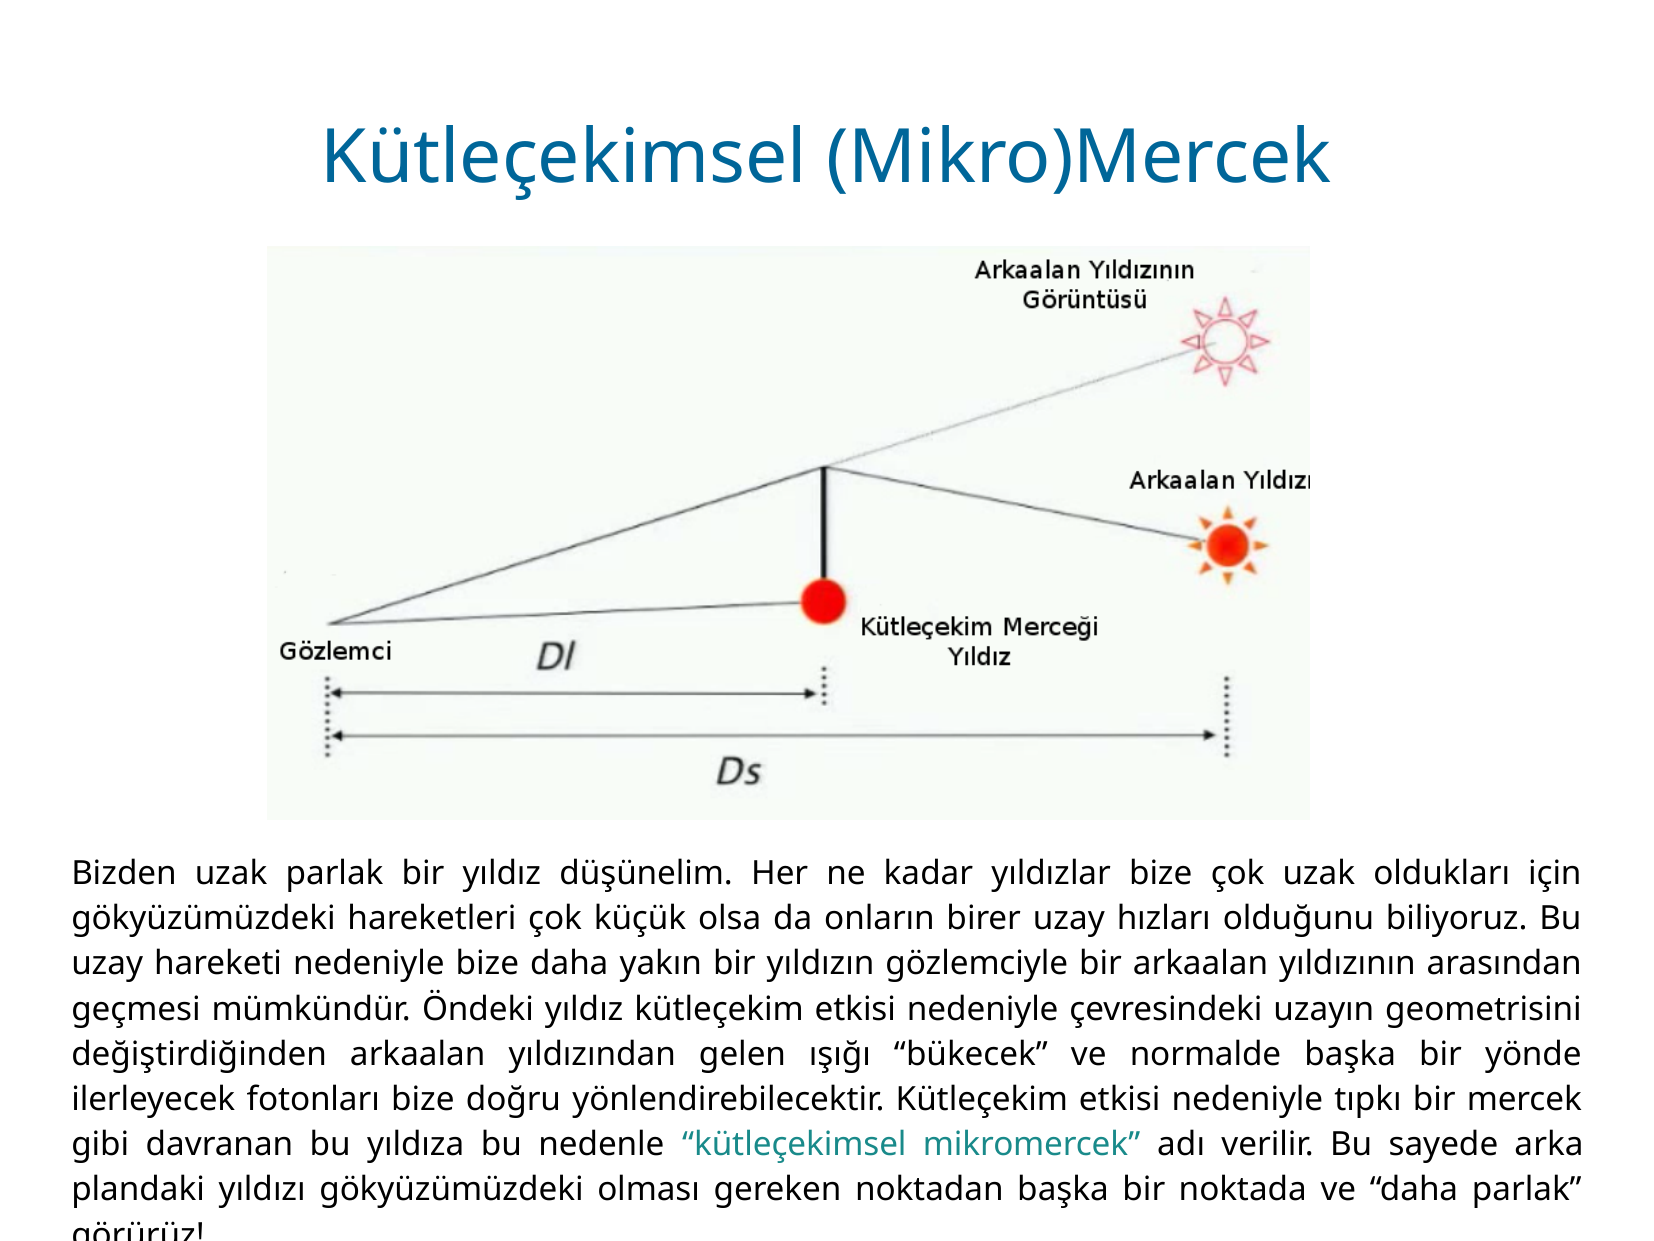

# Kütleçekimsel (Mikro)Mercek
Bizden uzak parlak bir yıldız düşünelim. Her ne kadar yıldızlar bize çok uzak oldukları için gökyüzümüzdeki hareketleri çok küçük olsa da onların birer uzay hızları olduğunu biliyoruz. Bu uzay hareketi nedeniyle bize daha yakın bir yıldızın gözlemciyle bir arkaalan yıldızının arasından geçmesi mümkündür. Öndeki yıldız kütleçekim etkisi nedeniyle çevresindeki uzayın geometrisini değiştirdiğinden arkaalan yıldızından gelen ışığı “bükecek” ve normalde başka bir yönde ilerleyecek fotonları bize doğru yönlendirebilecektir. Kütleçekim etkisi nedeniyle tıpkı bir mercek gibi davranan bu yıldıza bu nedenle “kütleçekimsel mikromercek” adı verilir. Bu sayede arka plandaki yıldızı gökyüzümüzdeki olması gereken noktadan başka bir noktada ve “daha parlak” görürüz!